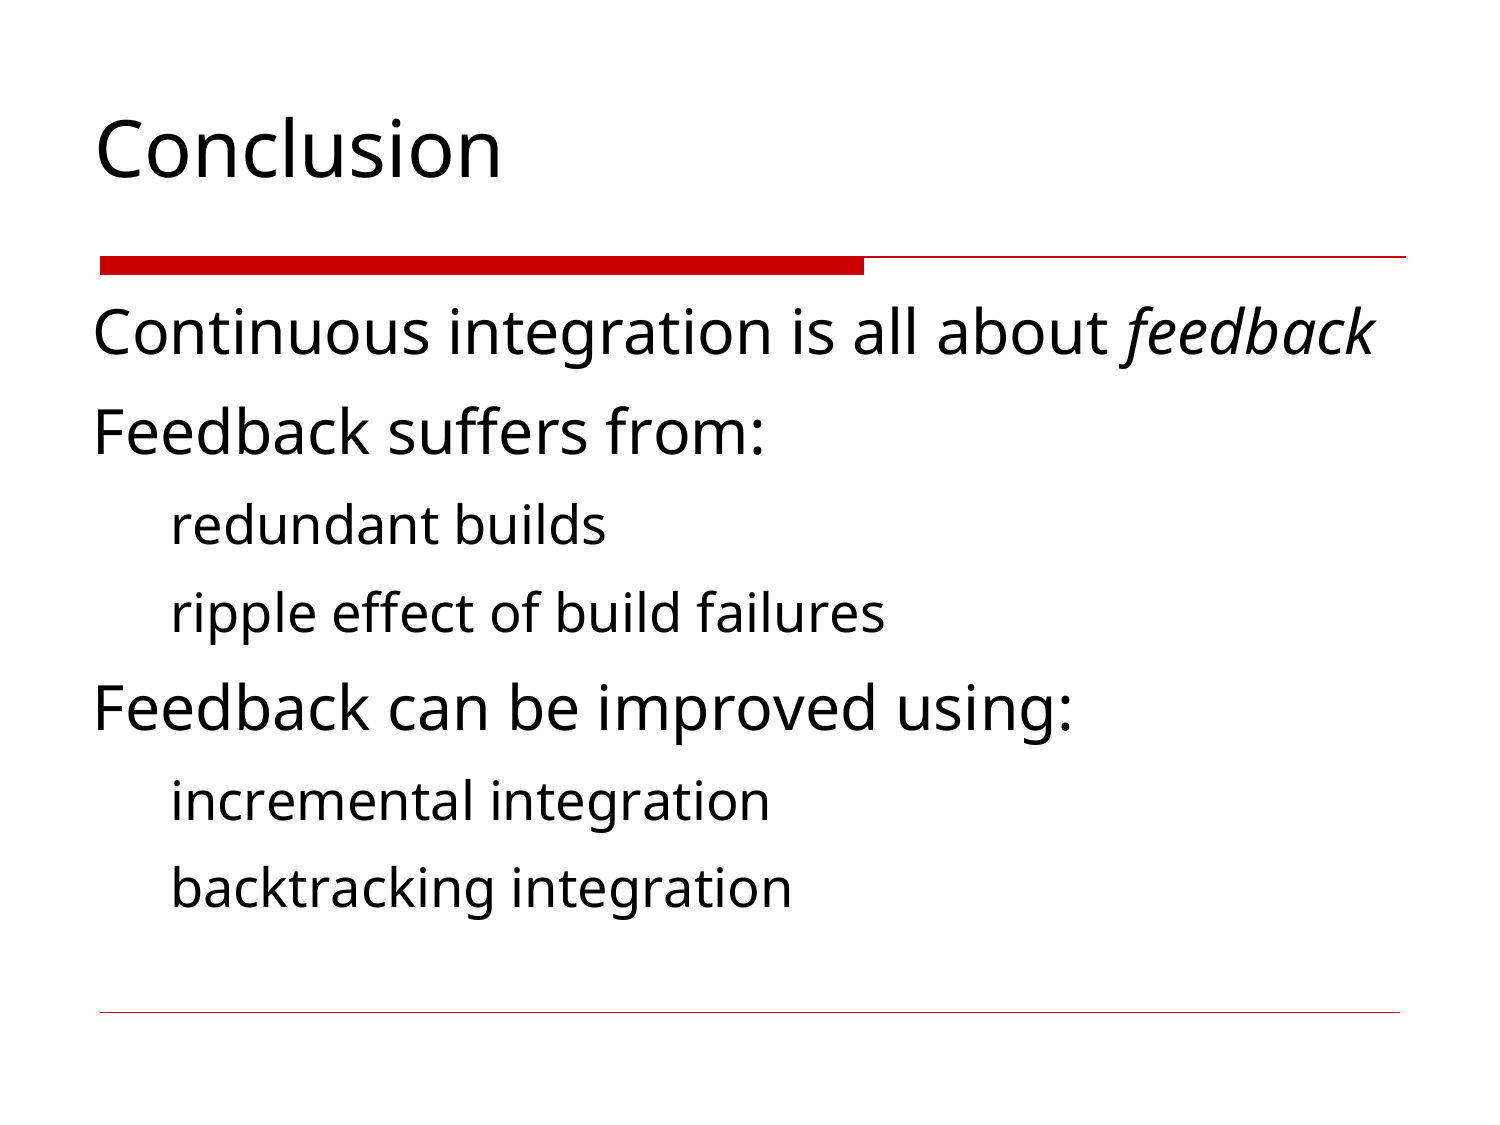

# Conclusion
Continuous integration is all about feedback
Feedback suffers from:
redundant builds
ripple effect of build failures
Feedback can be improved using:
incremental integration
backtracking integration